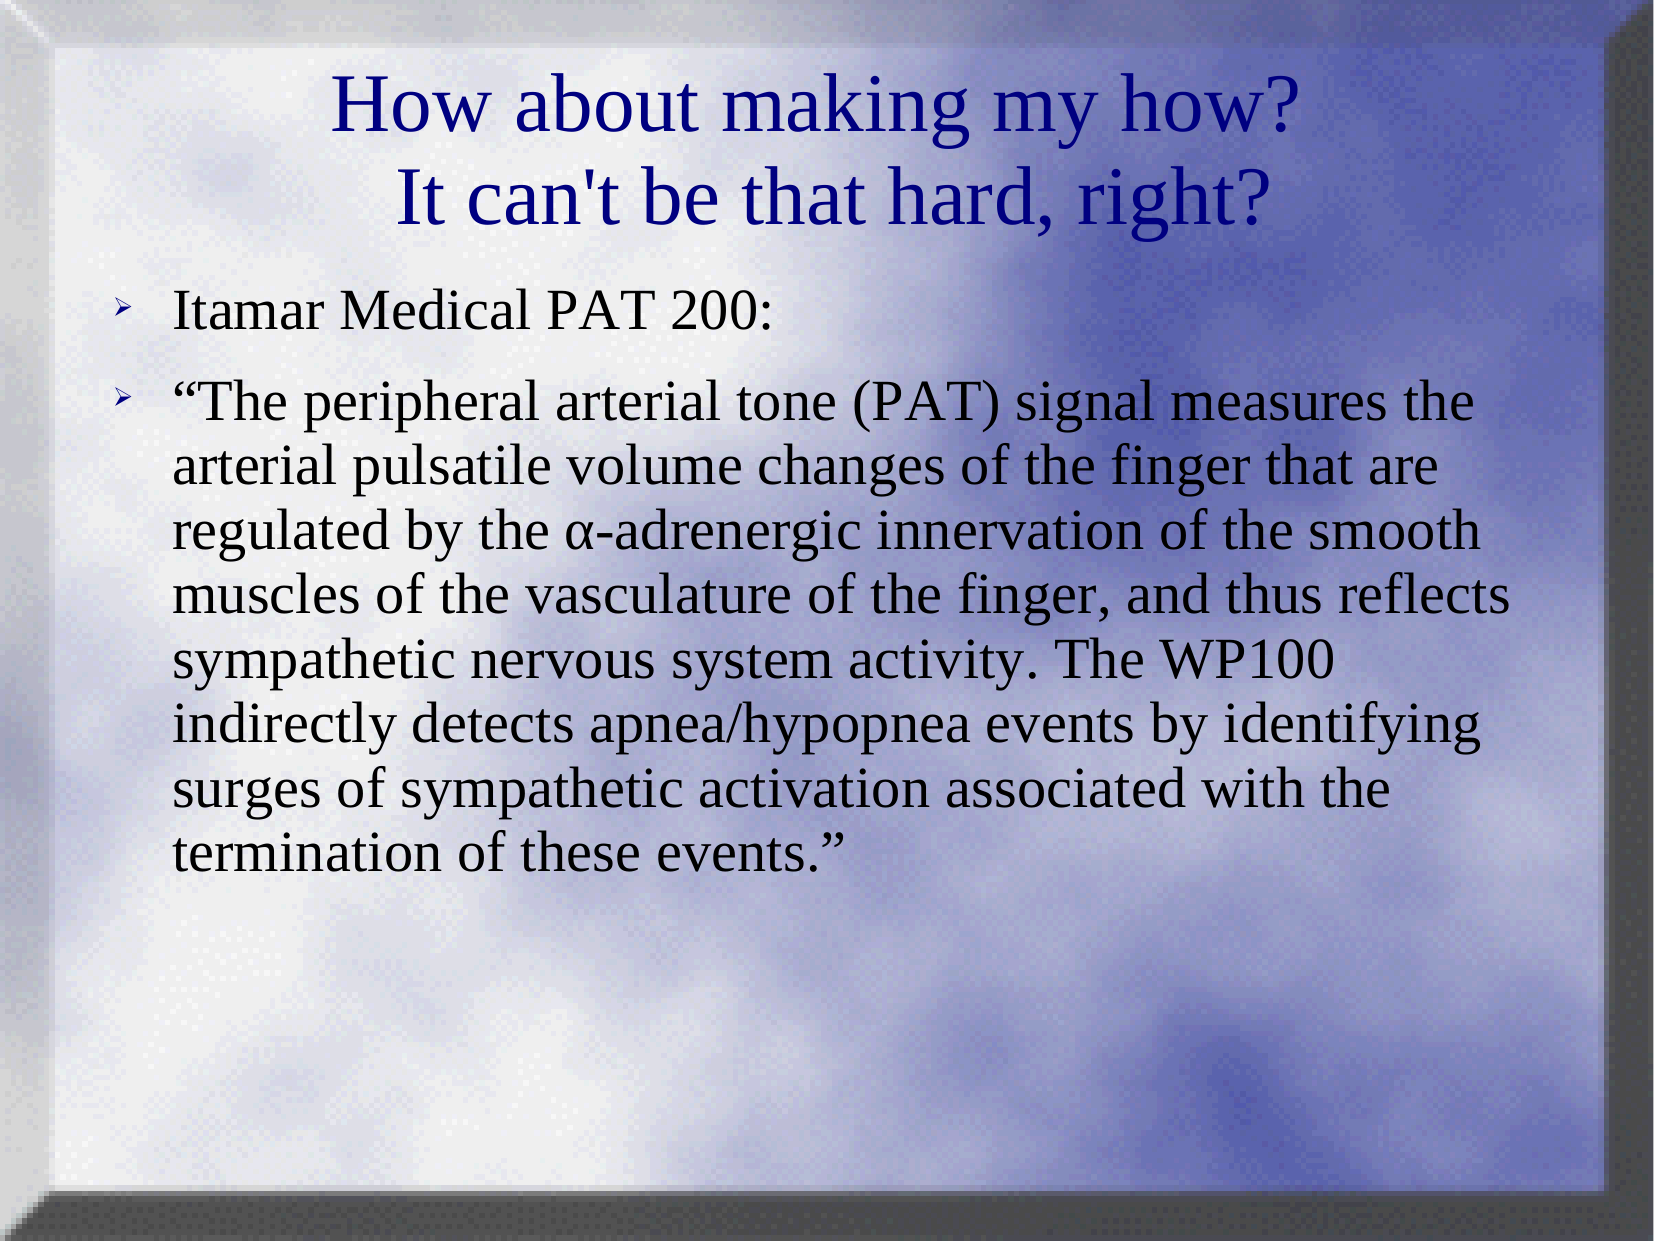

# How about making my how? It can't be that hard, right?
Itamar Medical PAT 200:
“The peripheral arterial tone (PAT) signal measures the arterial pulsatile volume changes of the finger that are regulated by the α-adrenergic innervation of the smooth muscles of the vasculature of the finger, and thus reflects sympathetic nervous system activity. The WP100 indirectly detects apnea/hypopnea events by identifying surges of sympathetic activation associated with the termination of these events.”